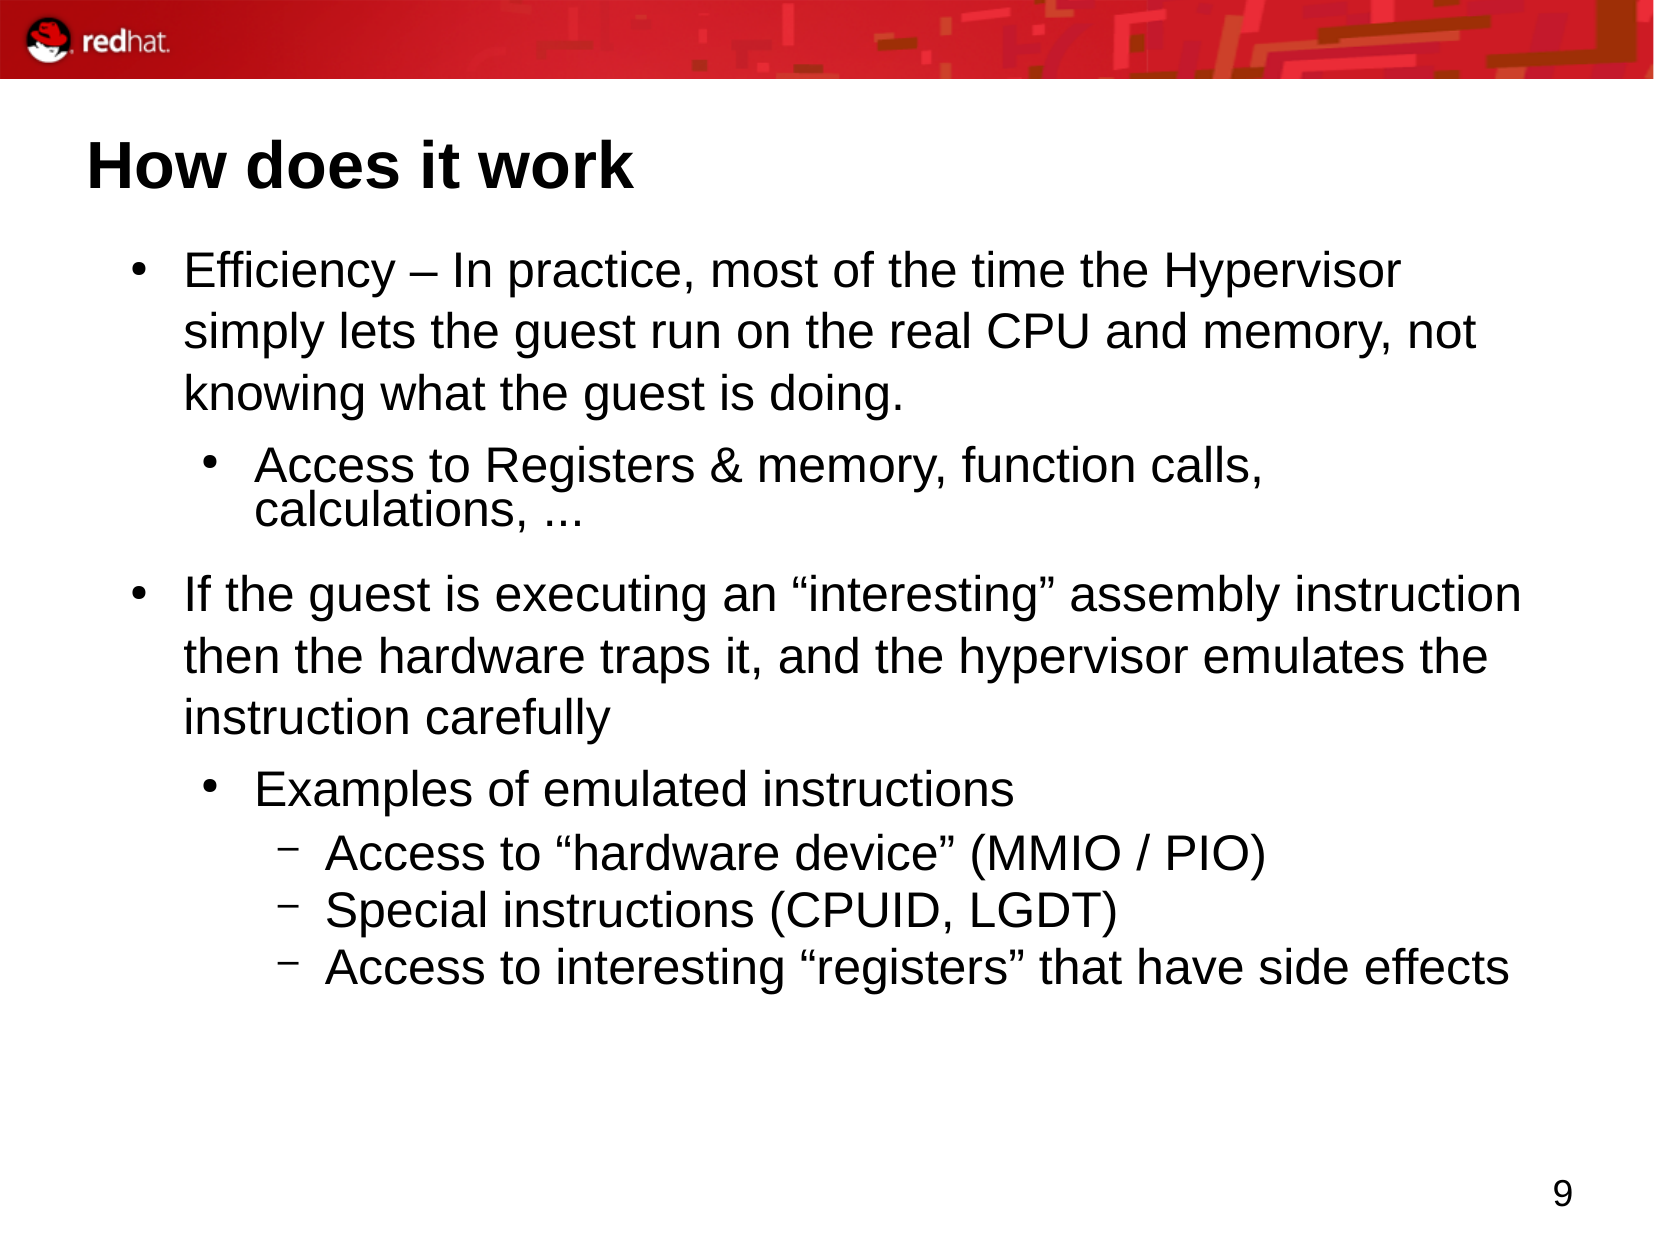

# How does it work
Efficiency – In practice, most of the time the Hypervisor simply lets the guest run on the real CPU and memory, not knowing what the guest is doing.
Access to Registers & memory, function calls, calculations, ...
If the guest is executing an “interesting” assembly instruction then the hardware traps it, and the hypervisor emulates the instruction carefully
Examples of emulated instructions
Access to “hardware device” (MMIO / PIO)
Special instructions (CPUID, LGDT)
Access to interesting “registers” that have side effects